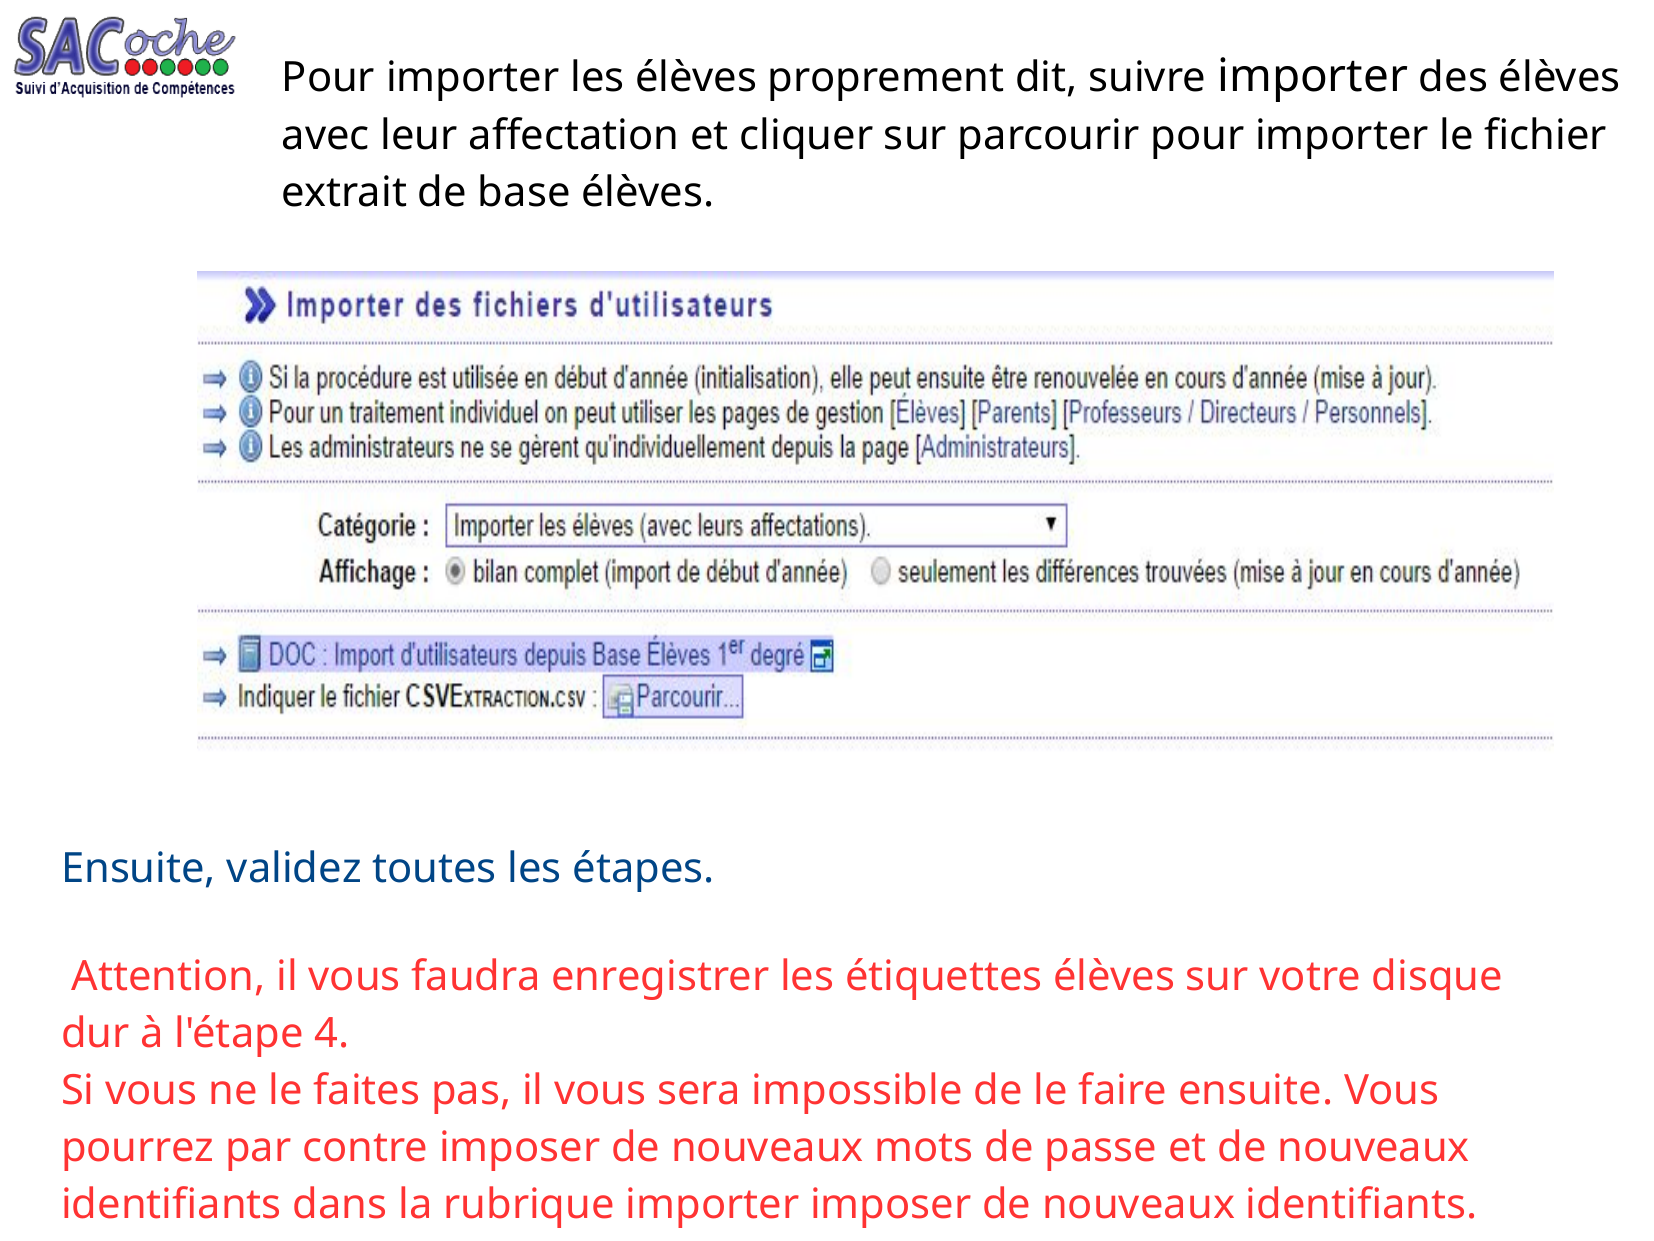

Pour importer les élèves proprement dit, suivre importer des élèves avec leur affectation et cliquer sur parcourir pour importer le fichier extrait de base élèves.
Ensuite, validez toutes les étapes.
 Attention, il vous faudra enregistrer les étiquettes élèves sur votre disque dur à l'étape 4.
Si vous ne le faites pas, il vous sera impossible de le faire ensuite. Vous pourrez par contre imposer de nouveaux mots de passe et de nouveaux identifiants dans la rubrique importer imposer de nouveaux identifiants.